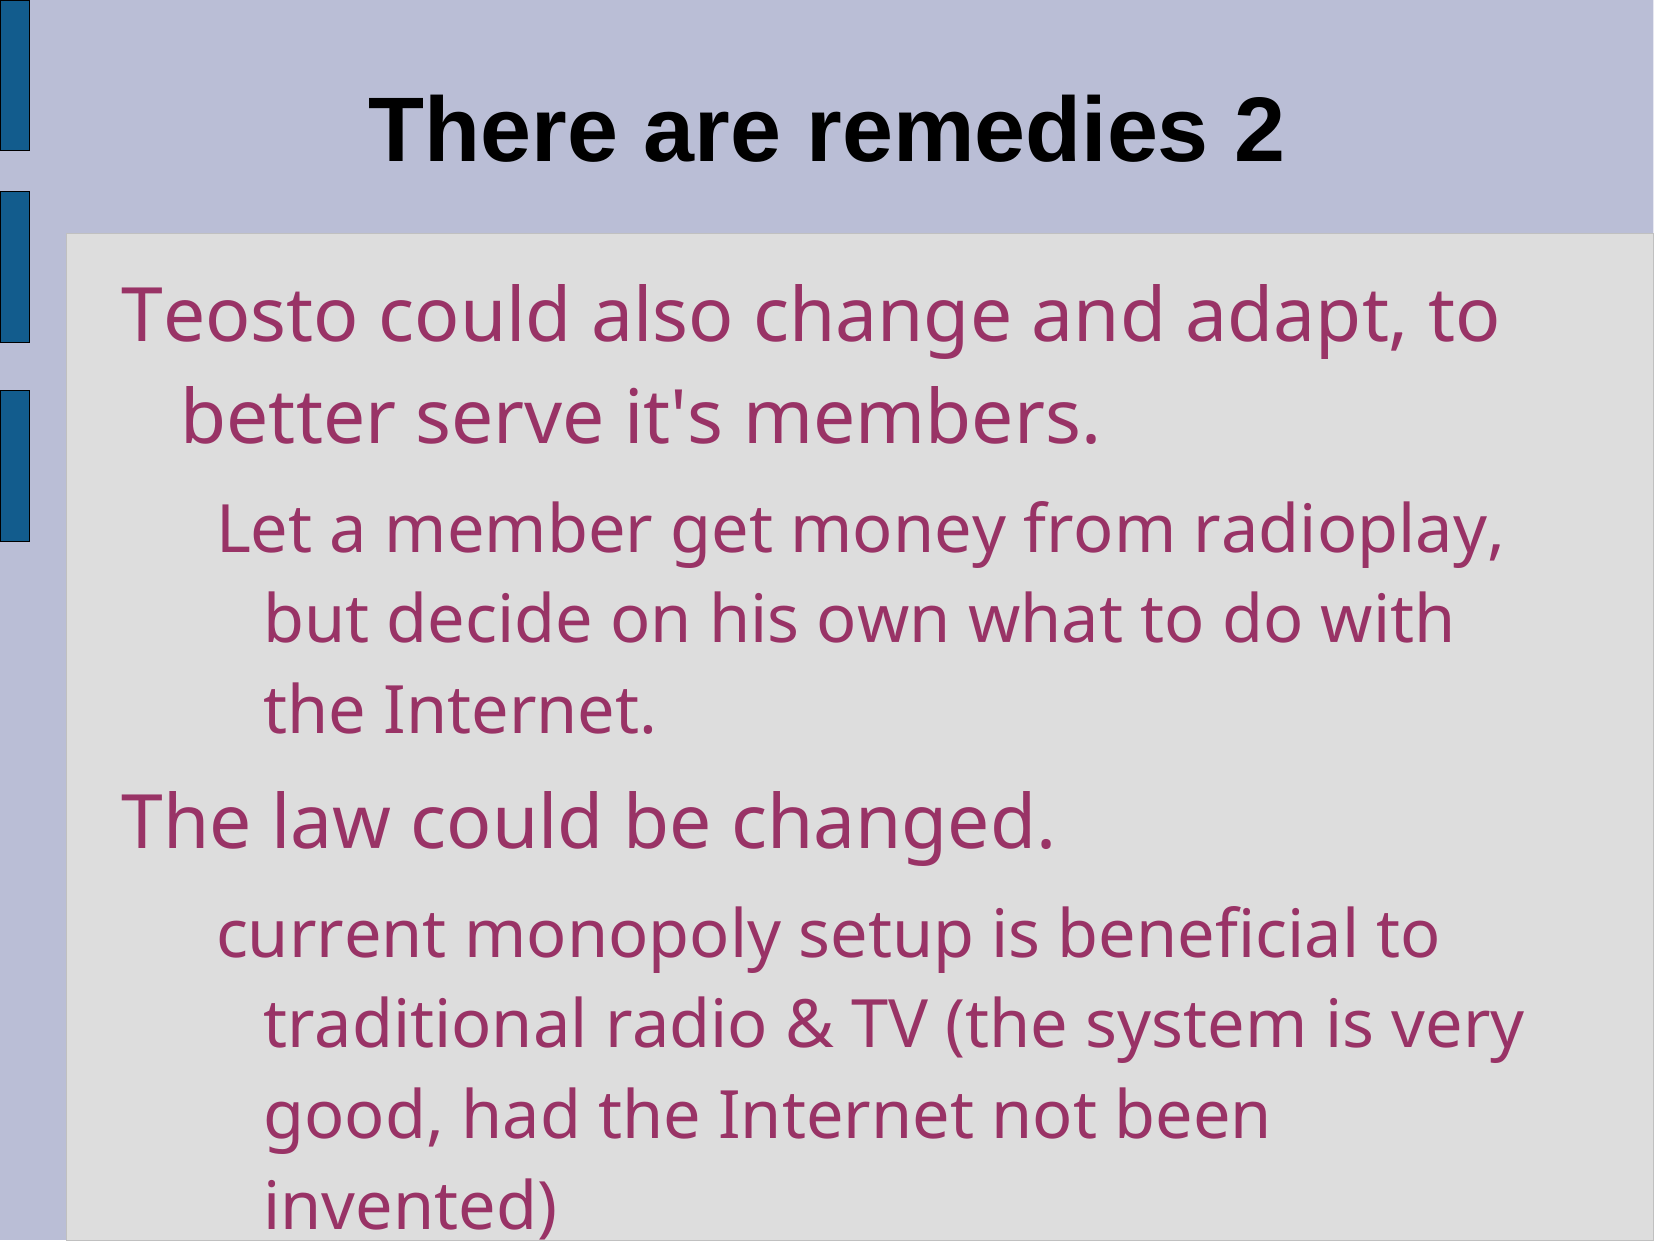

# There are remedies 2
Teosto could also change and adapt, to better serve it's members.
Let a member get money from radioplay, but decide on his own what to do with the Internet.
The law could be changed.
current monopoly setup is beneficial to traditional radio & TV (the system is very good, had the Internet not been invented)
Law could be changed to force Teosto to give more rights to artist